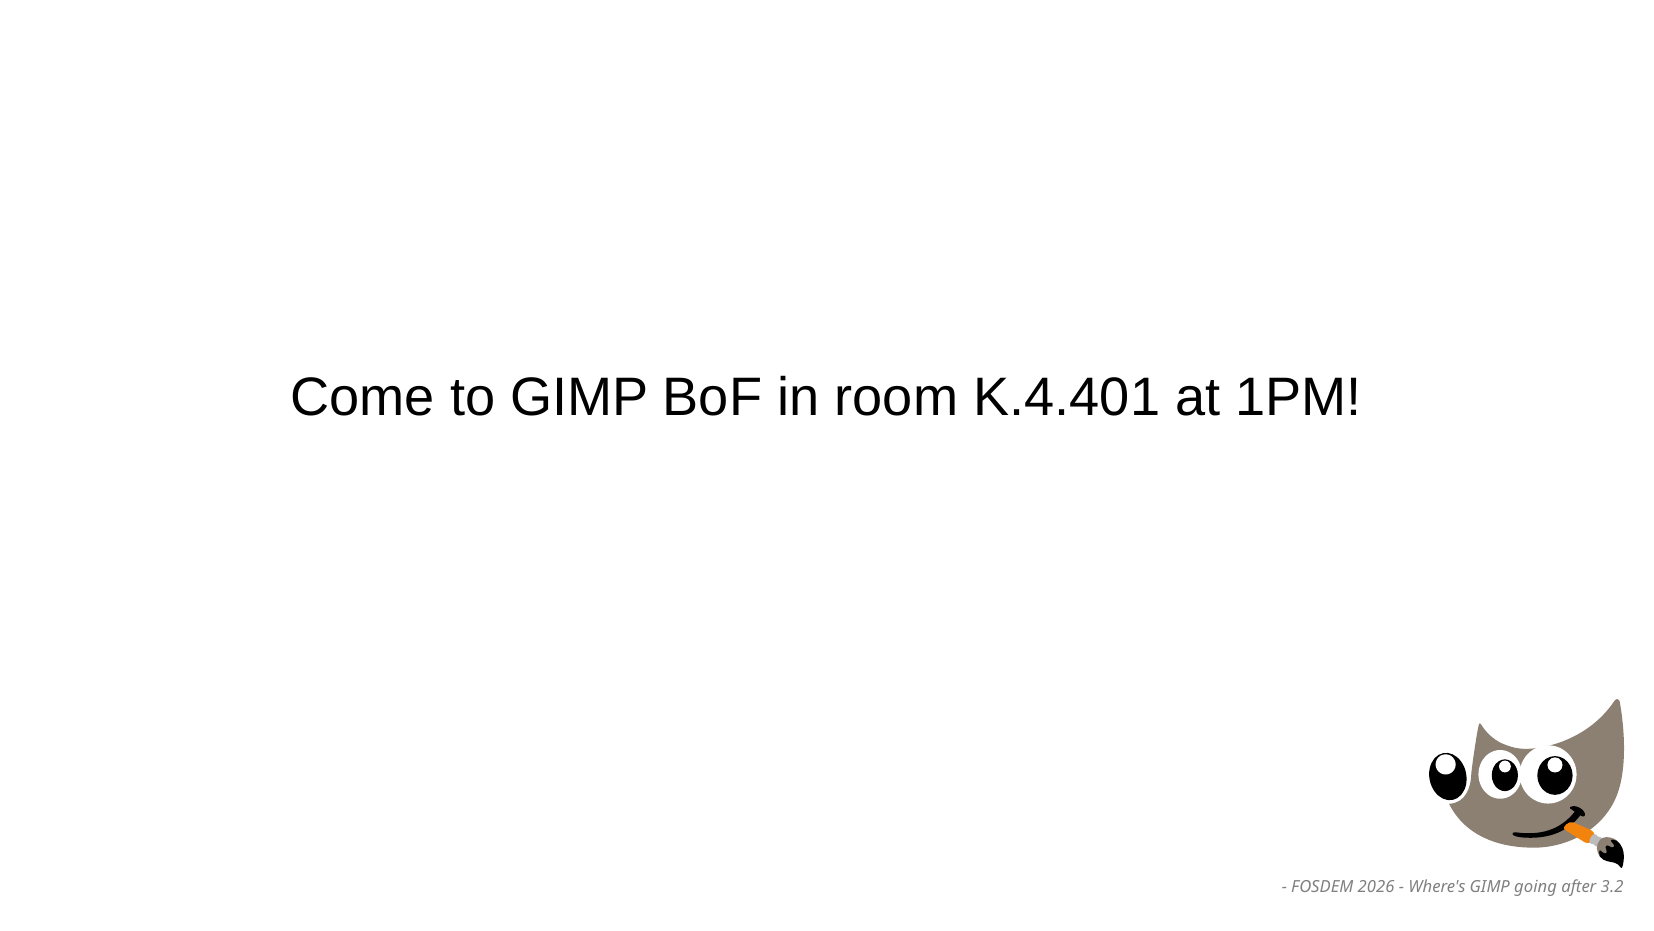

# Come to GIMP BoF in room K.4.401 at 1PM!